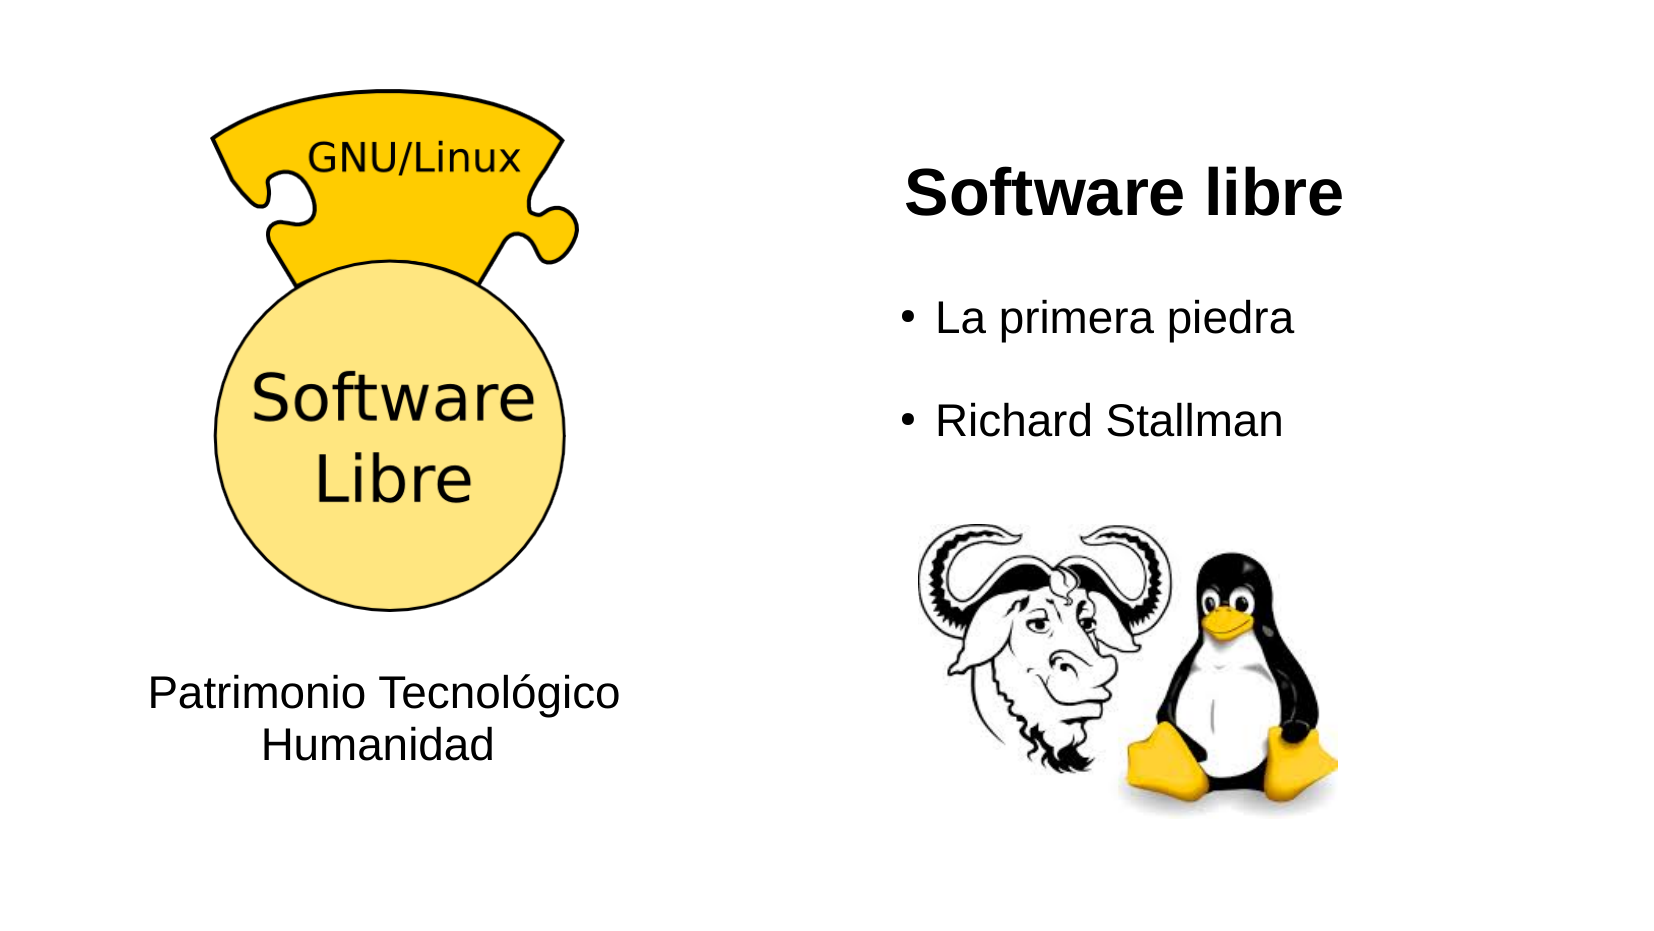

# Software libre
La primera piedra
Richard Stallman
 Patrimonio Tecnológico Humanidad